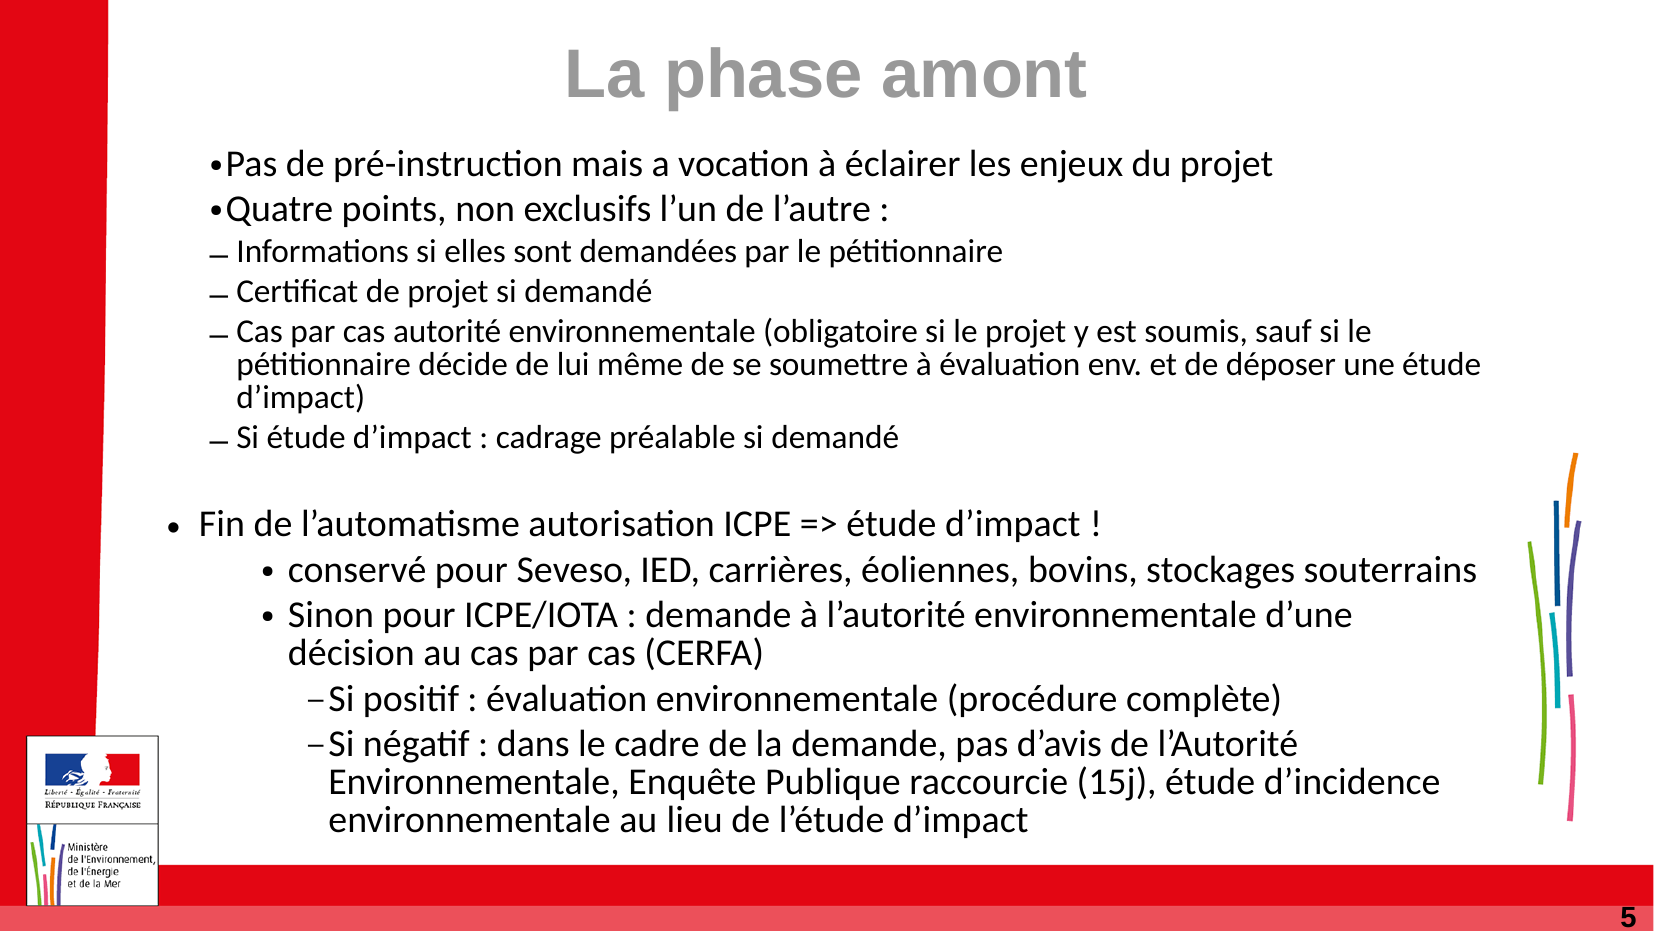

# La phase amont
 Pas de pré-instruction mais a vocation à éclairer les enjeux du projet
 Quatre points, non exclusifs l’un de l’autre :
Informations si elles sont demandées par le pétitionnaire
Certificat de projet si demandé
Cas par cas autorité environnementale (obligatoire si le projet y est soumis, sauf si le pétitionnaire décide de lui même de se soumettre à évaluation env. et de déposer une étude d’impact)
Si étude d’impact : cadrage préalable si demandé
Fin de l’automatisme autorisation ICPE => étude d’impact !
conservé pour Seveso, IED, carrières, éoliennes, bovins, stockages souterrains
Sinon pour ICPE/IOTA : demande à l’autorité environnementale d’une décision au cas par cas (CERFA)
Si positif : évaluation environnementale (procédure complète)
Si négatif : dans le cadre de la demande, pas d’avis de l’Autorité Environnementale, Enquête Publique raccourcie (15j), étude d’incidence environnementale au lieu de l’étude d’impact
5